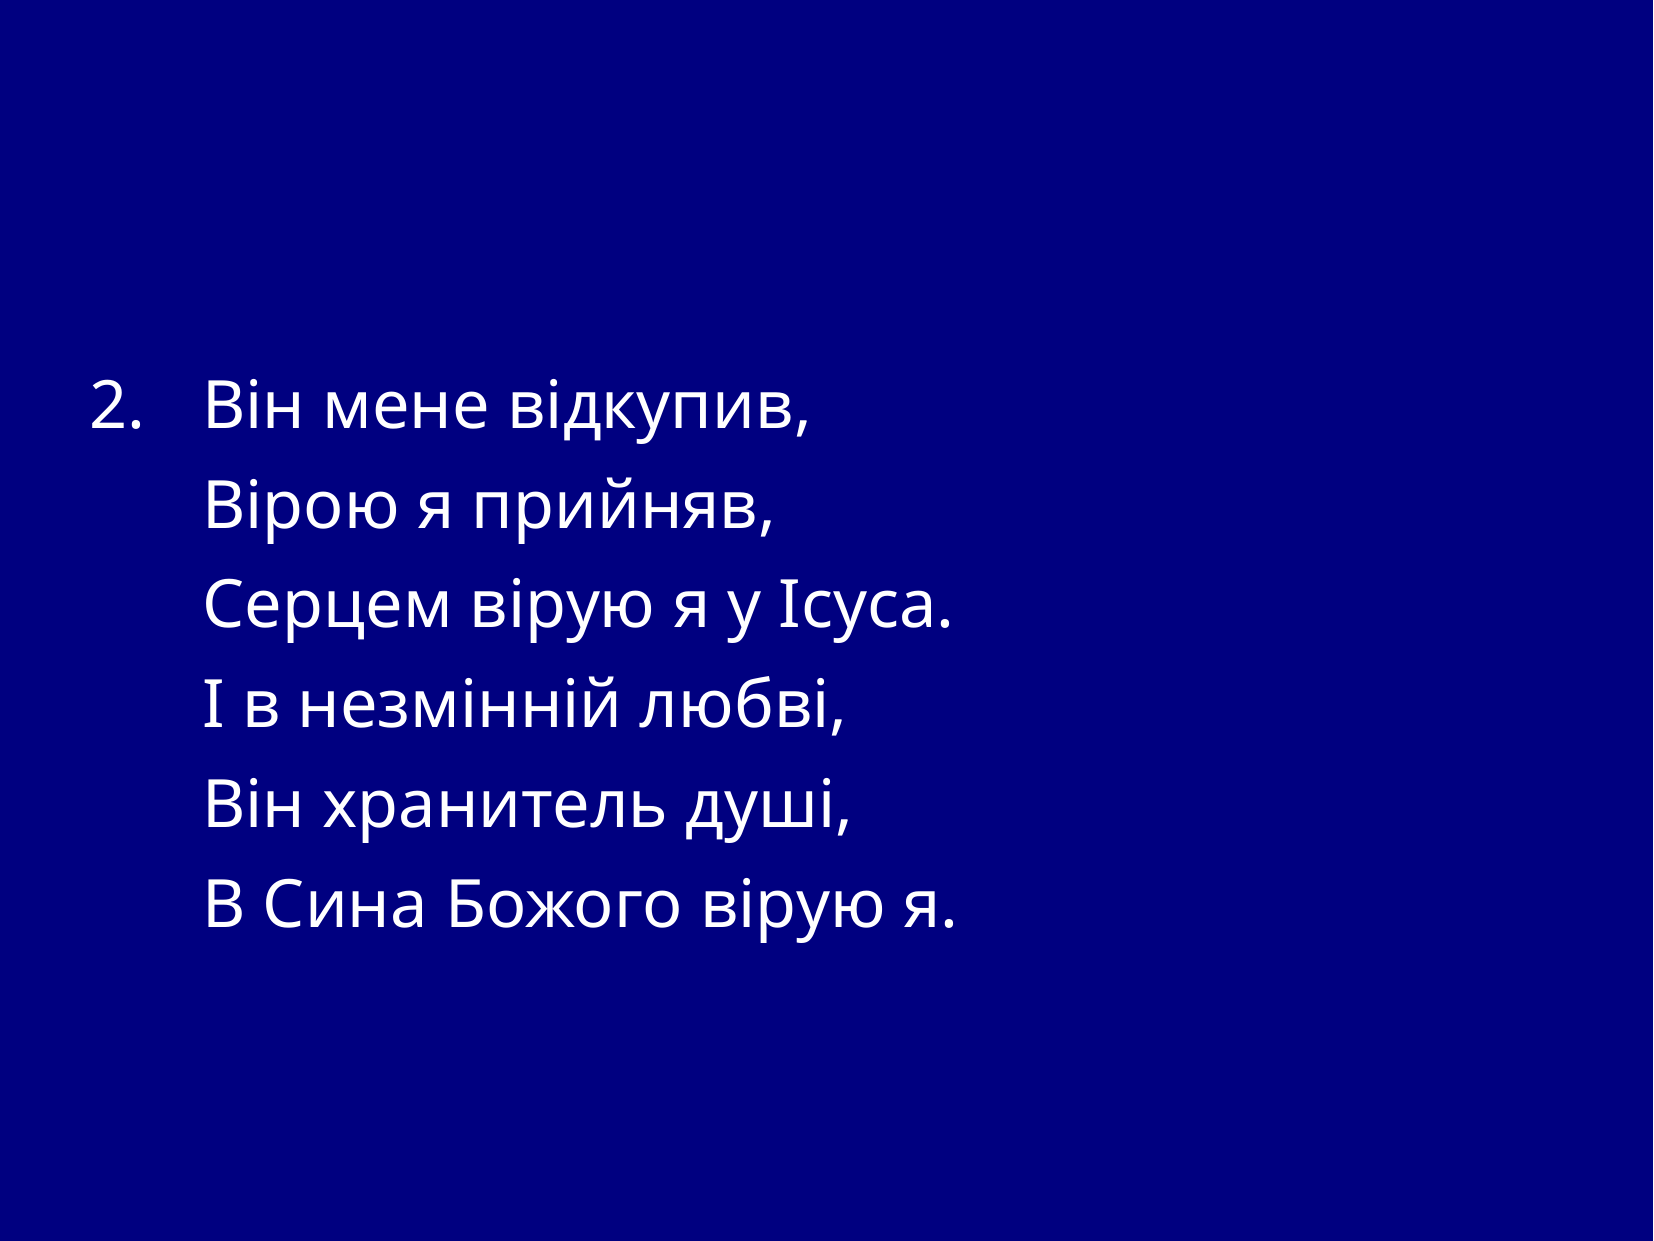

2.	Він мене відкупив,
	Вірою я прийняв,
	Серцем вірую я у Ісуса.
	І в незмінній любві,
	Він хранитель душі,
	В Сина Божого вірую я.